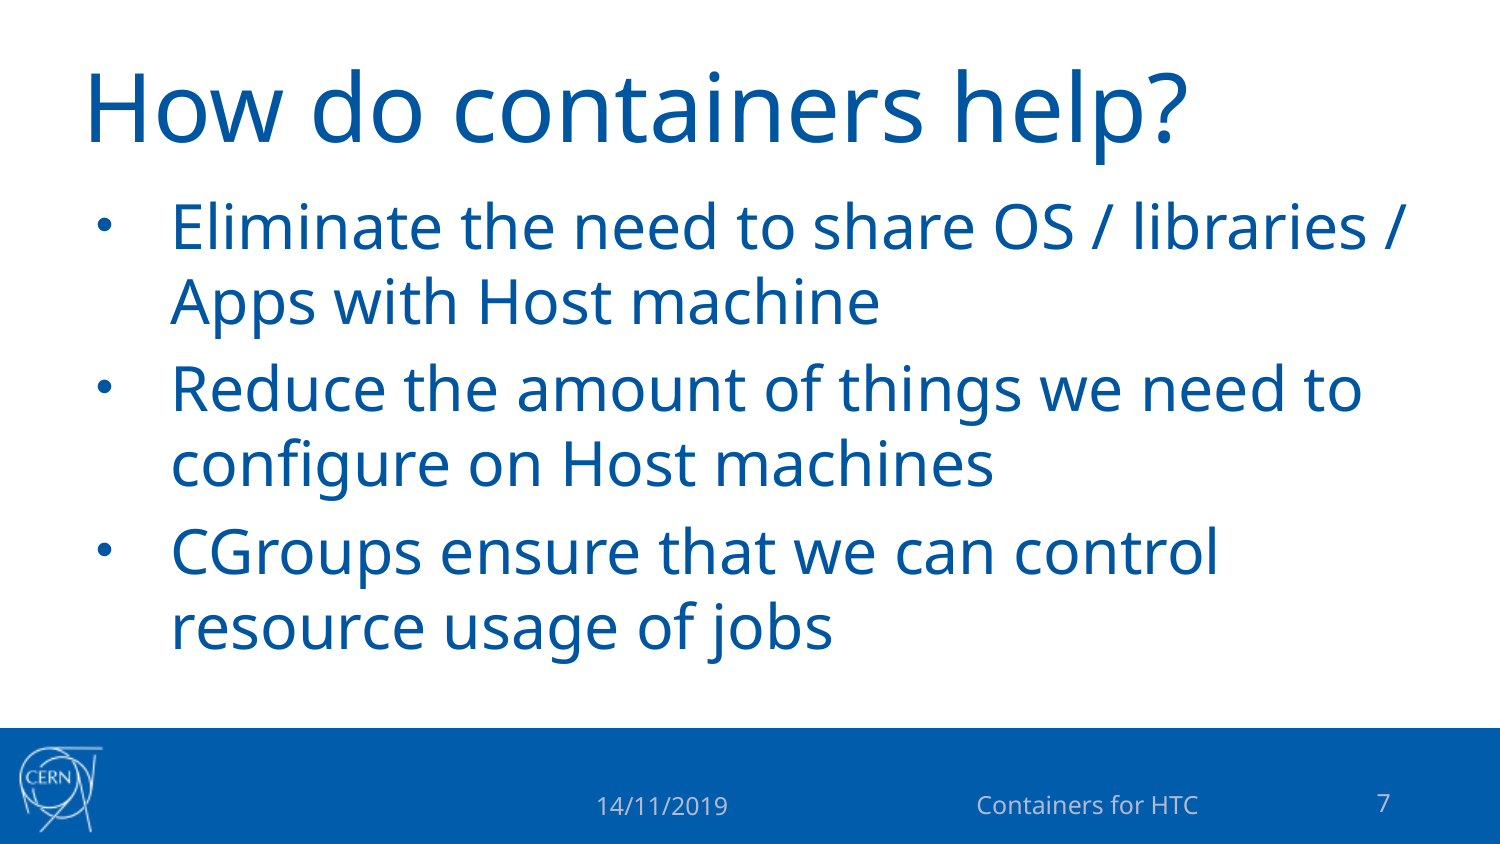

# How do containers help?
Eliminate the need to share OS / libraries / Apps with Host machine
Reduce the amount of things we need to configure on Host machines
CGroups ensure that we can control resource usage of jobs
Containers for HTC
14/11/2019